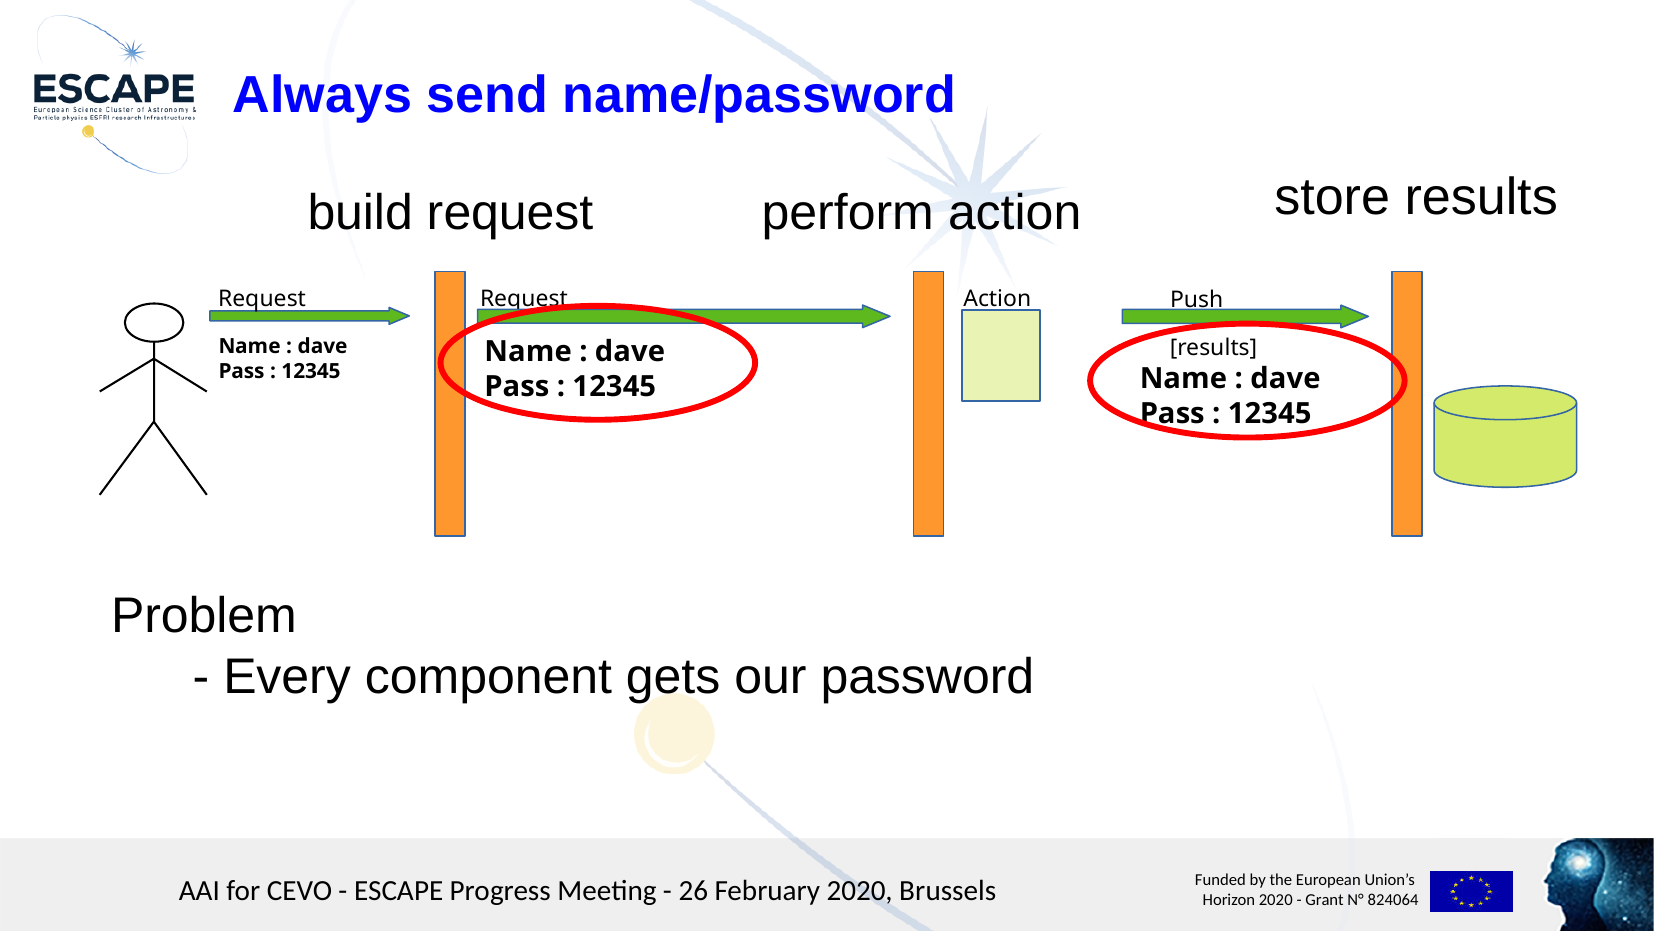

# Always send name/password
store results
build request
perform action
Action
Request
Request
Push
Name : dave
Pass : 12345
Name : dave
Pass : 12345
[results]
Name : dave
Pass : 12345
Problem
- Every component gets our password